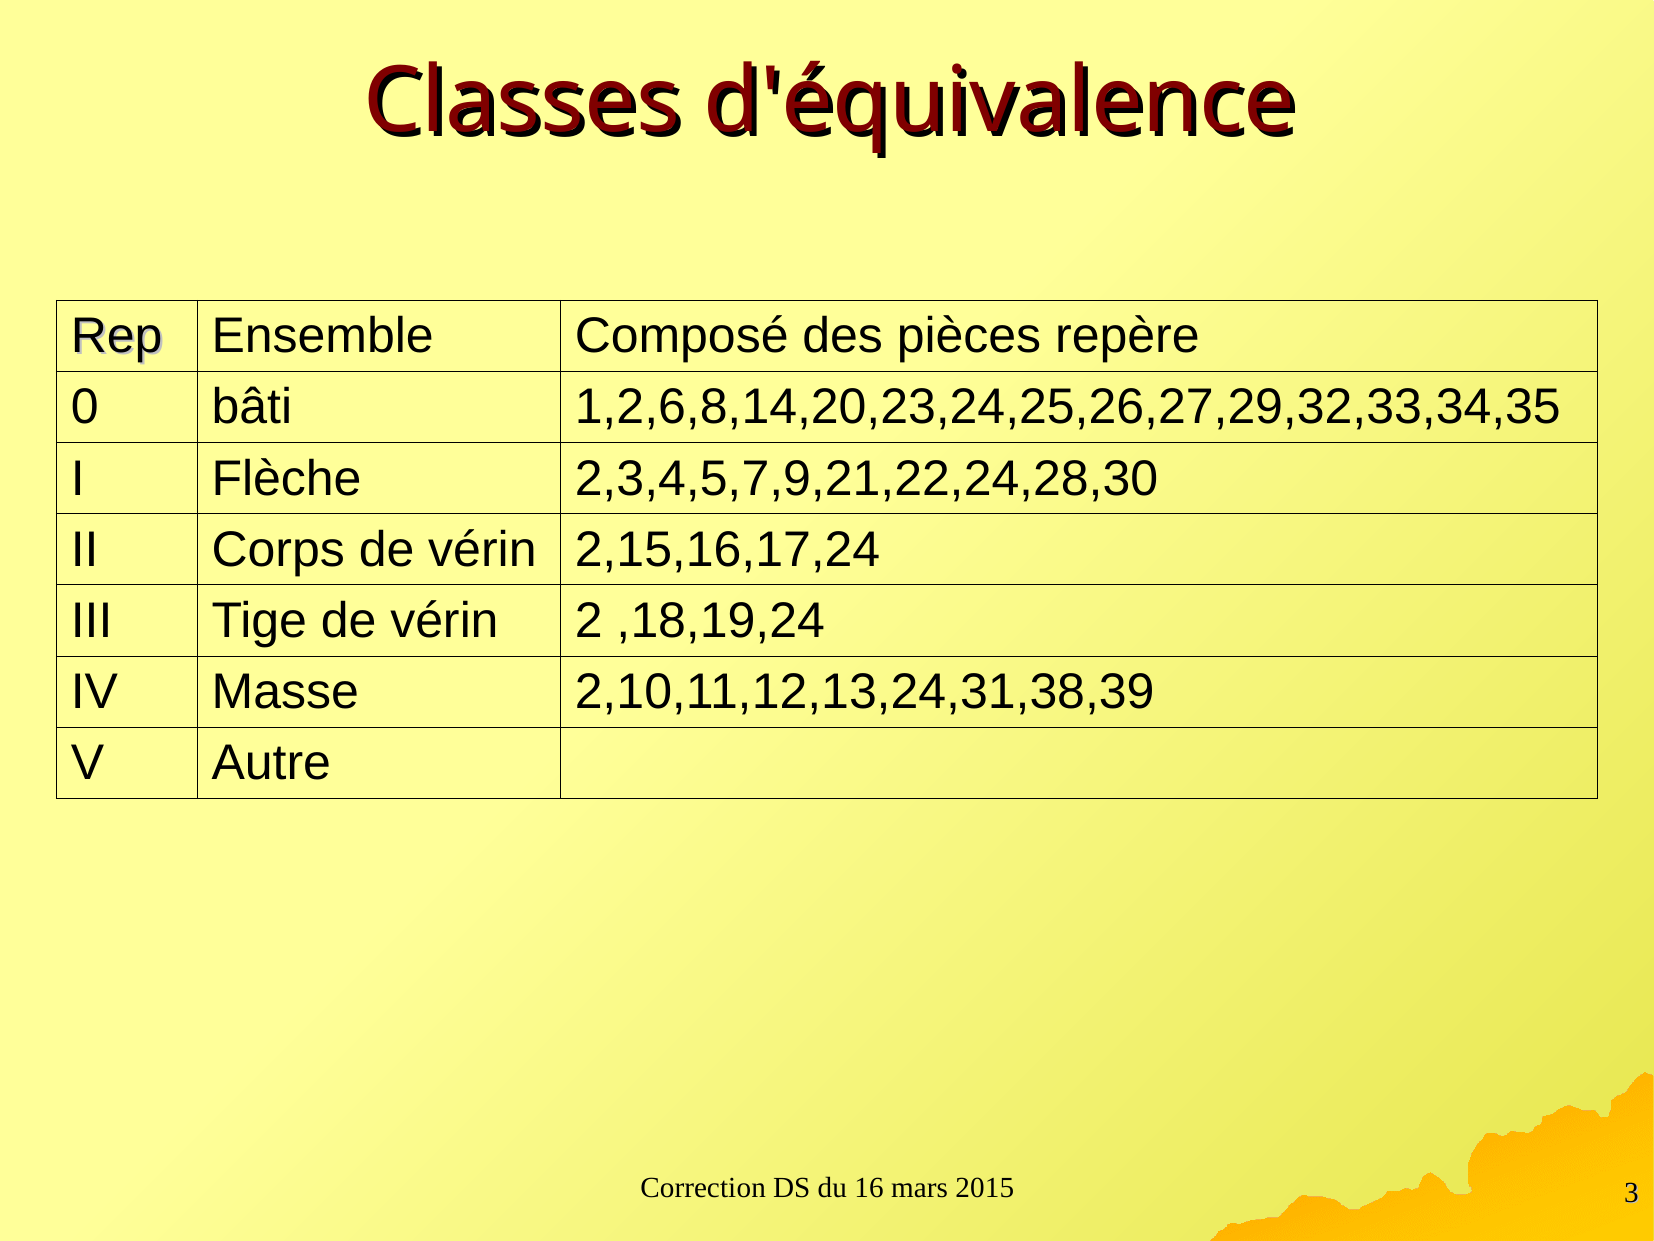

# Classes d'équivalence
| Rep | Ensemble | Composé des pièces repère |
| --- | --- | --- |
| 0 | bâti | 1,2,6,8,14,20,23,24,25,26,27,29,32,33,34,35 |
| I | Flèche | 2,3,4,5,7,9,21,22,24,28,30 |
| II | Corps de vérin | 2,15,16,17,24 |
| III | Tige de vérin | 2 ,18,19,24 |
| IV | Masse | 2,10,11,12,13,24,31,38,39 |
| V | Autre | |
Correction DS du 16 mars 2015